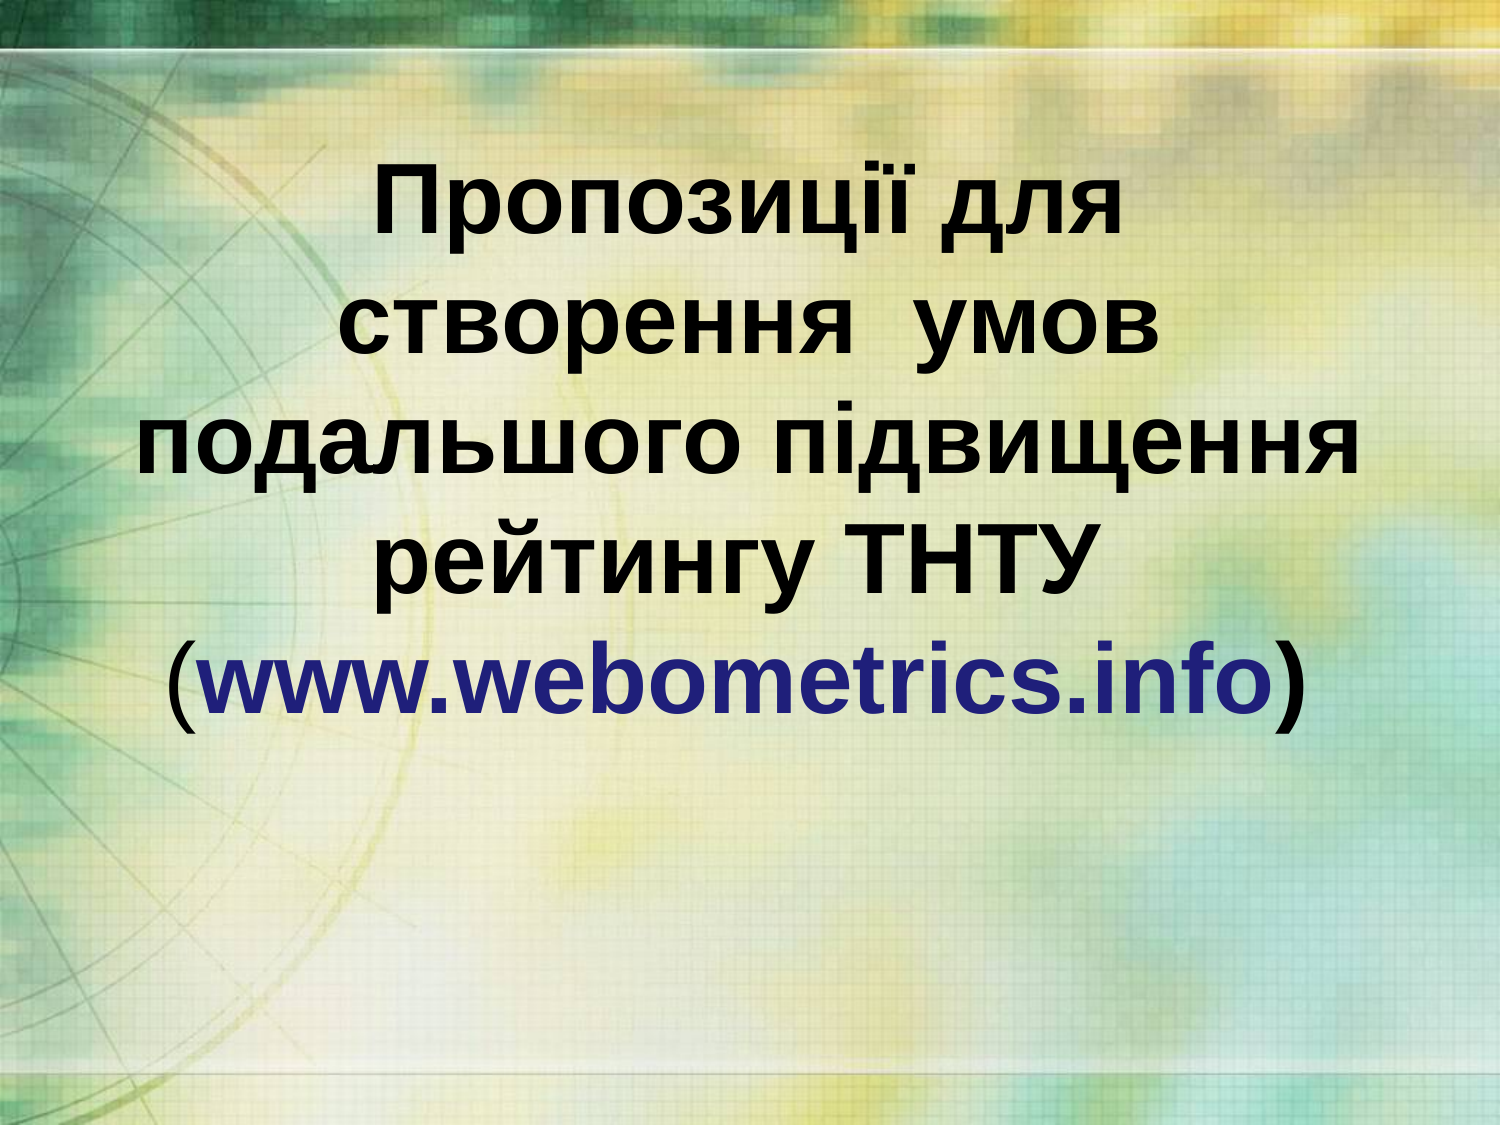

# Пропозиції для створення умов подальшого підвищення рейтингу ТНТУ (www.webometrics.info)